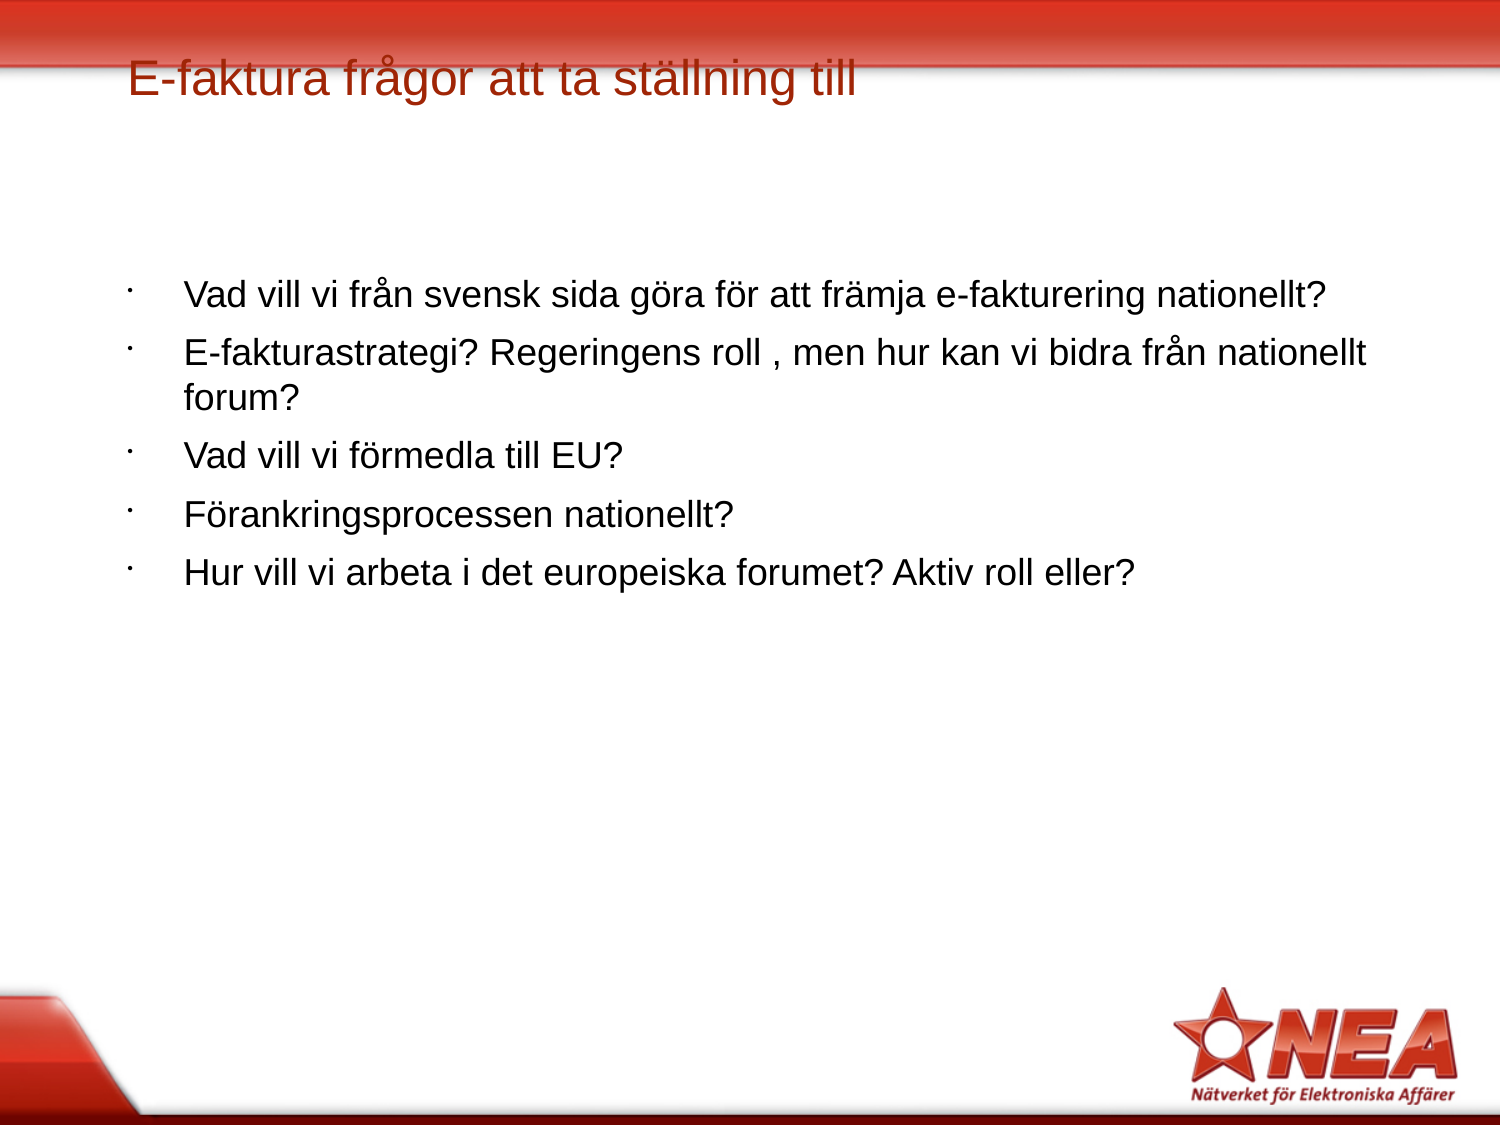

# E-faktura frågor att ta ställning till
Vad vill vi från svensk sida göra för att främja e-fakturering nationellt?
E-fakturastrategi? Regeringens roll , men hur kan vi bidra från nationellt forum?
Vad vill vi förmedla till EU?
Förankringsprocessen nationellt?
Hur vill vi arbeta i det europeiska forumet? Aktiv roll eller?